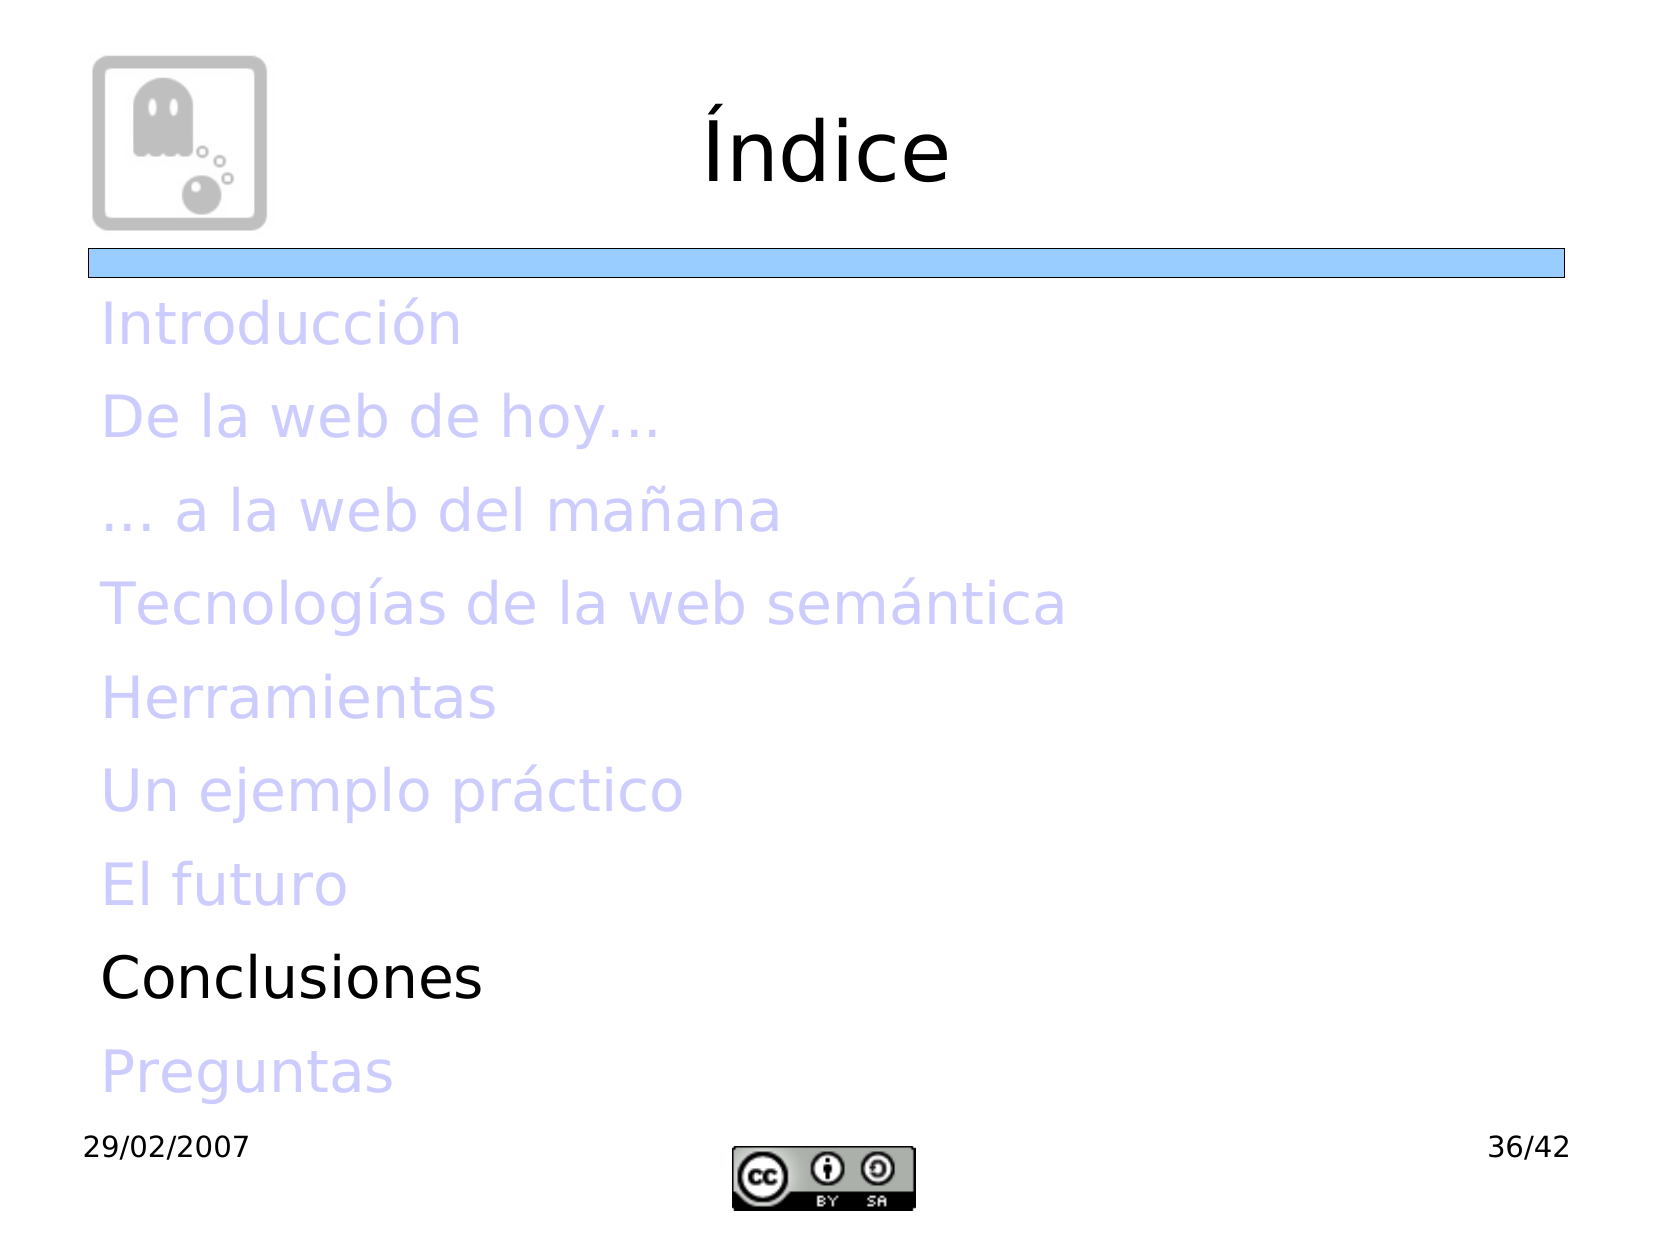

# Índice
Introducción
De la web de hoy...
... a la web del mañana
Tecnologías de la web semántica
Herramientas
Un ejemplo práctico
El futuro
Conclusiones
Preguntas